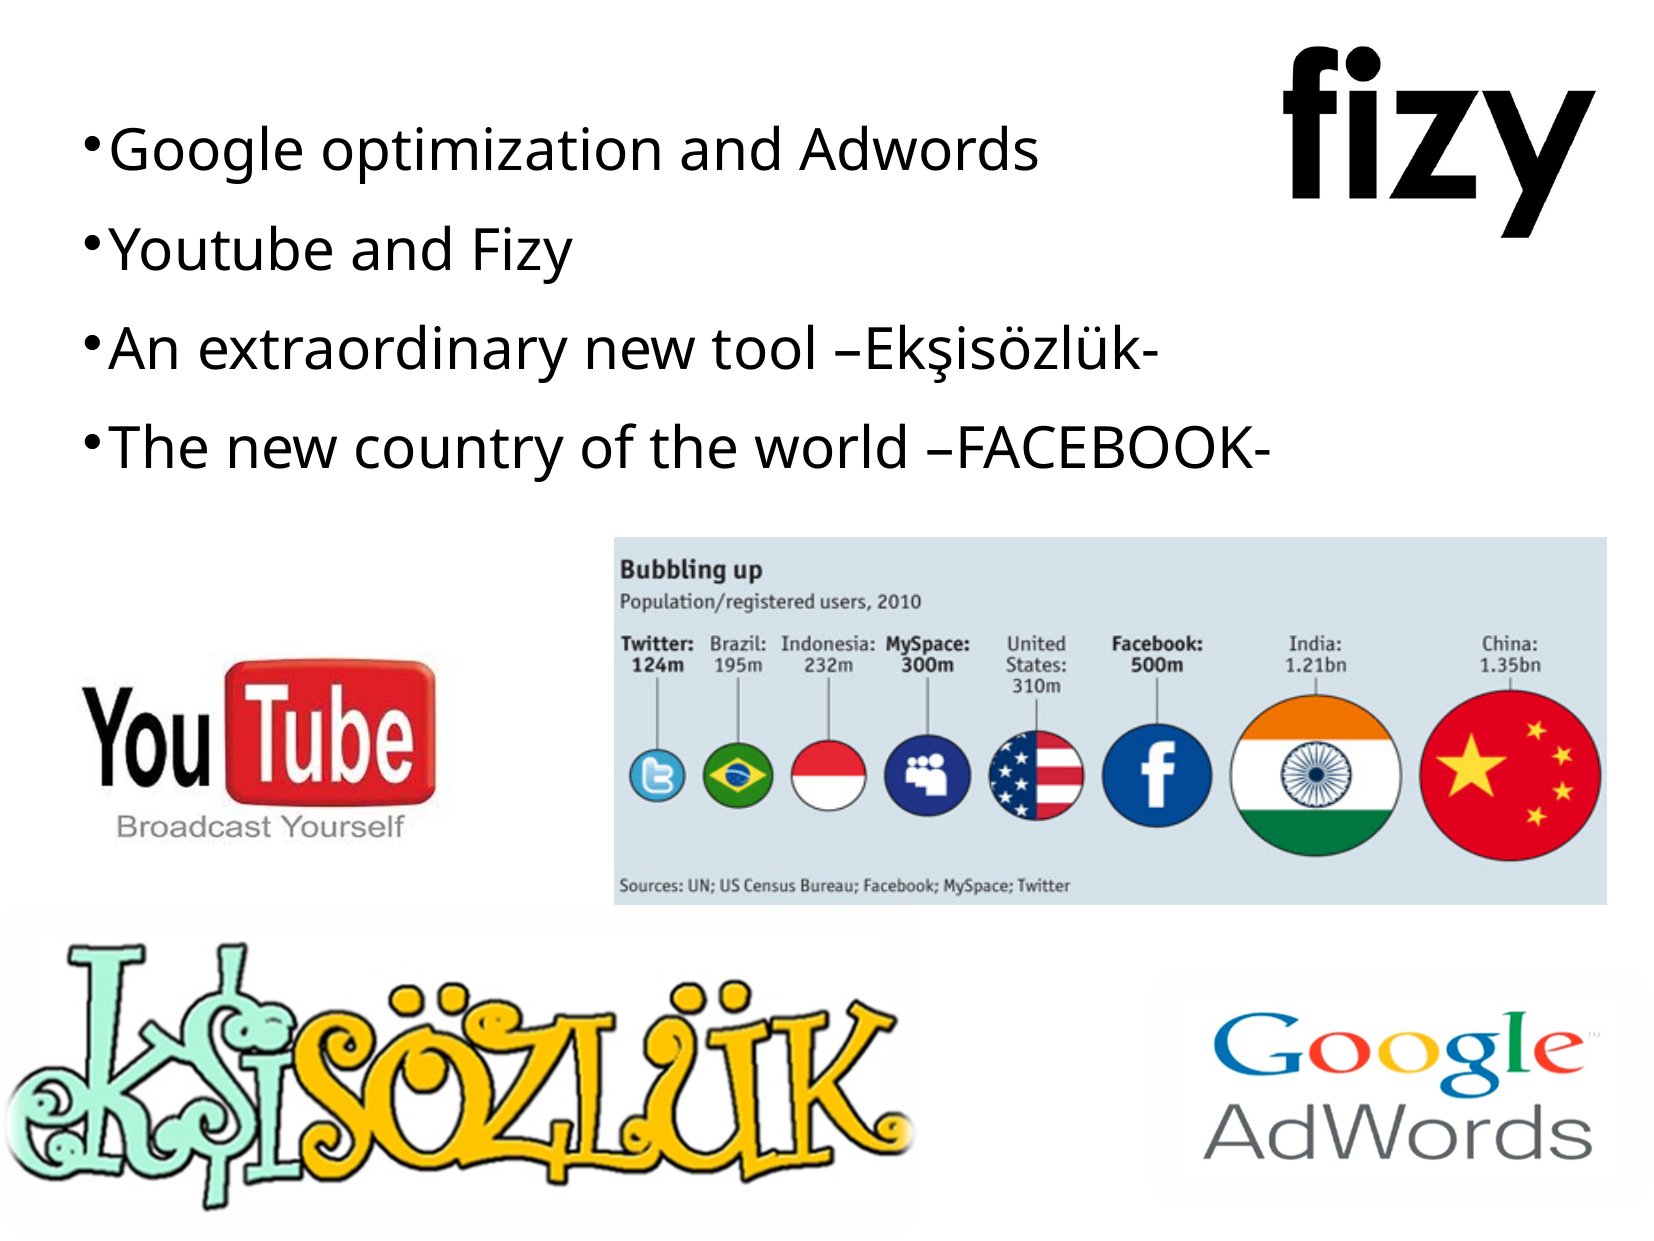

Google optimization and Adwords
Youtube and Fizy
An extraordinary new tool –Ekşisözlük-
The new country of the world –FACEBOOK-